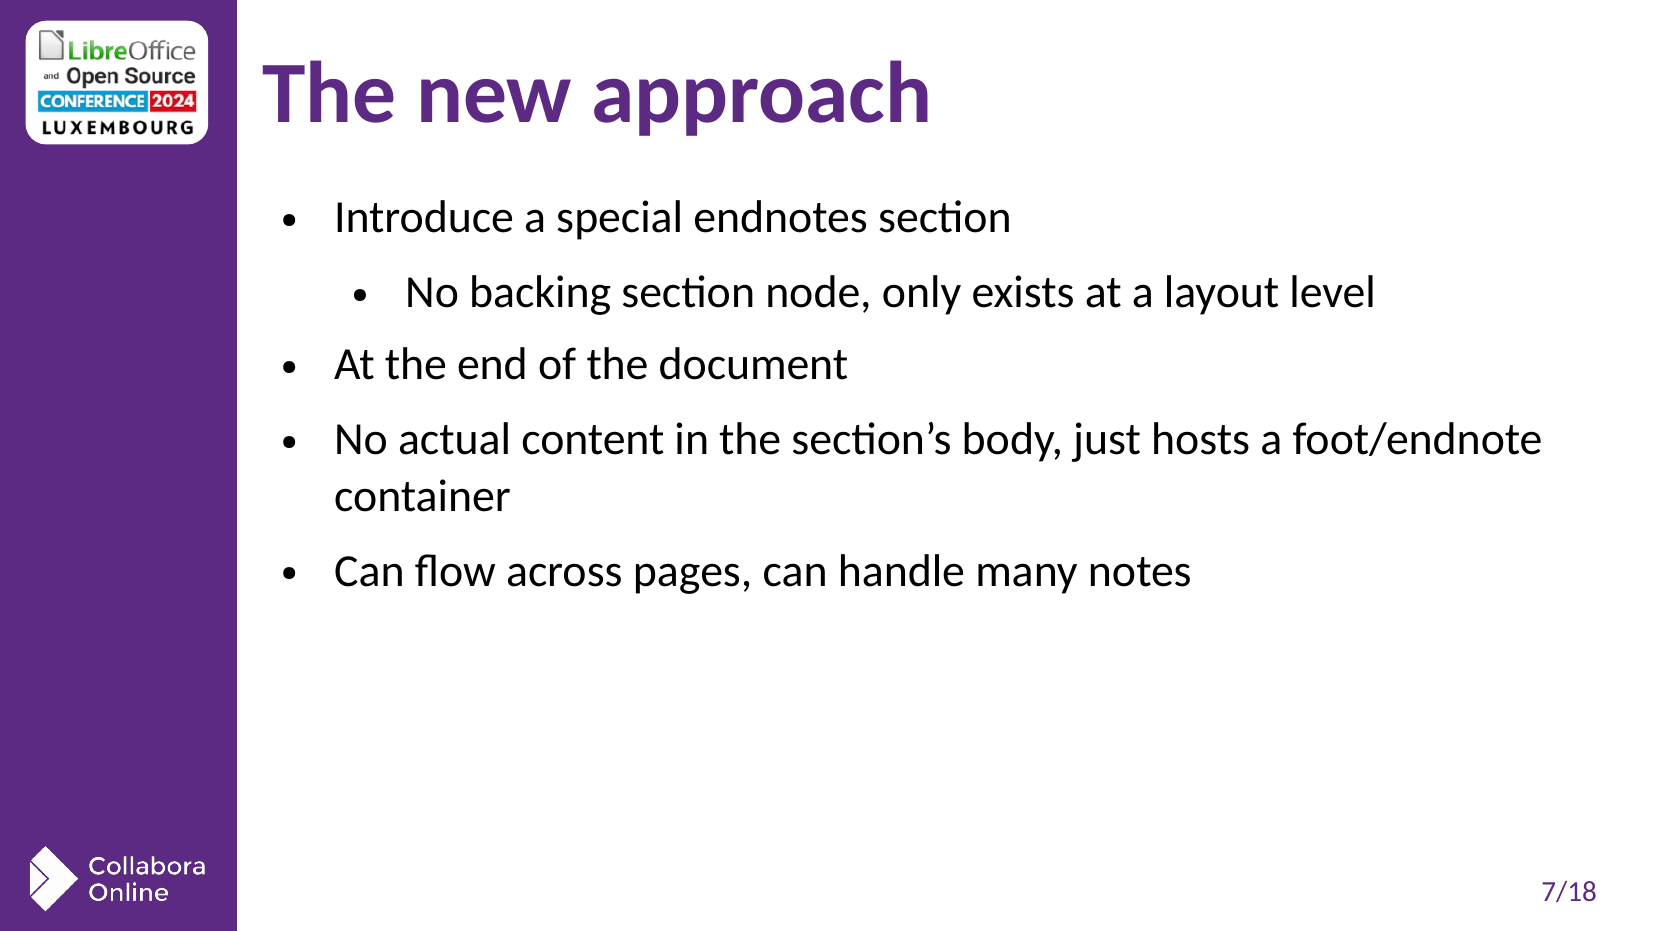

# The new approach
Introduce a special endnotes section
No backing section node, only exists at a layout level
At the end of the document
No actual content in the section’s body, just hosts a foot/endnote container
Can flow across pages, can handle many notes
7